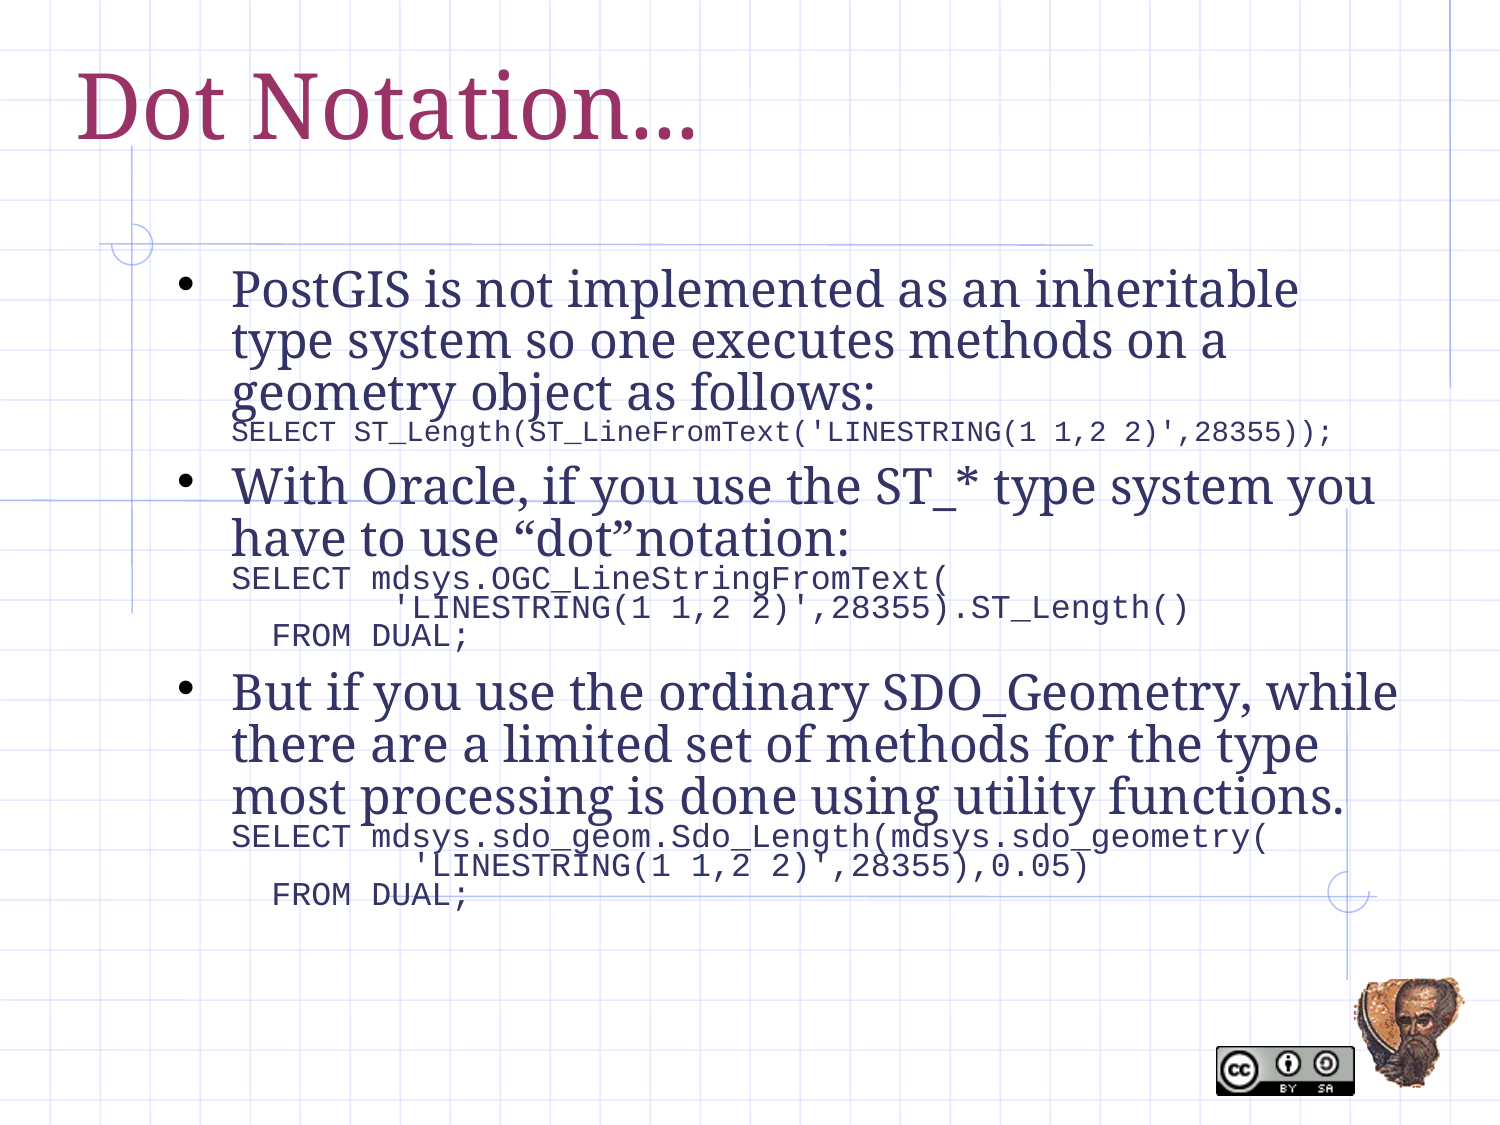

# Dot Notation...
PostGIS is not implemented as an inheritable type system so one executes methods on a geometry object as follows:
SELECT ST_Length(ST_LineFromText('LINESTRING(1 1,2 2)',28355));
With Oracle, if you use the ST_* type system you have to use “dot”notation:
SELECT mdsys.OGC_LineStringFromText(
 'LINESTRING(1 1,2 2)',28355).ST_Length()
 FROM DUAL;
But if you use the ordinary SDO_Geometry, while there are a limited set of methods for the type most processing is done using utility functions.
SELECT mdsys.sdo_geom.Sdo_Length(mdsys.sdo_geometry(
 'LINESTRING(1 1,2 2)',28355),0.05)
 FROM DUAL;